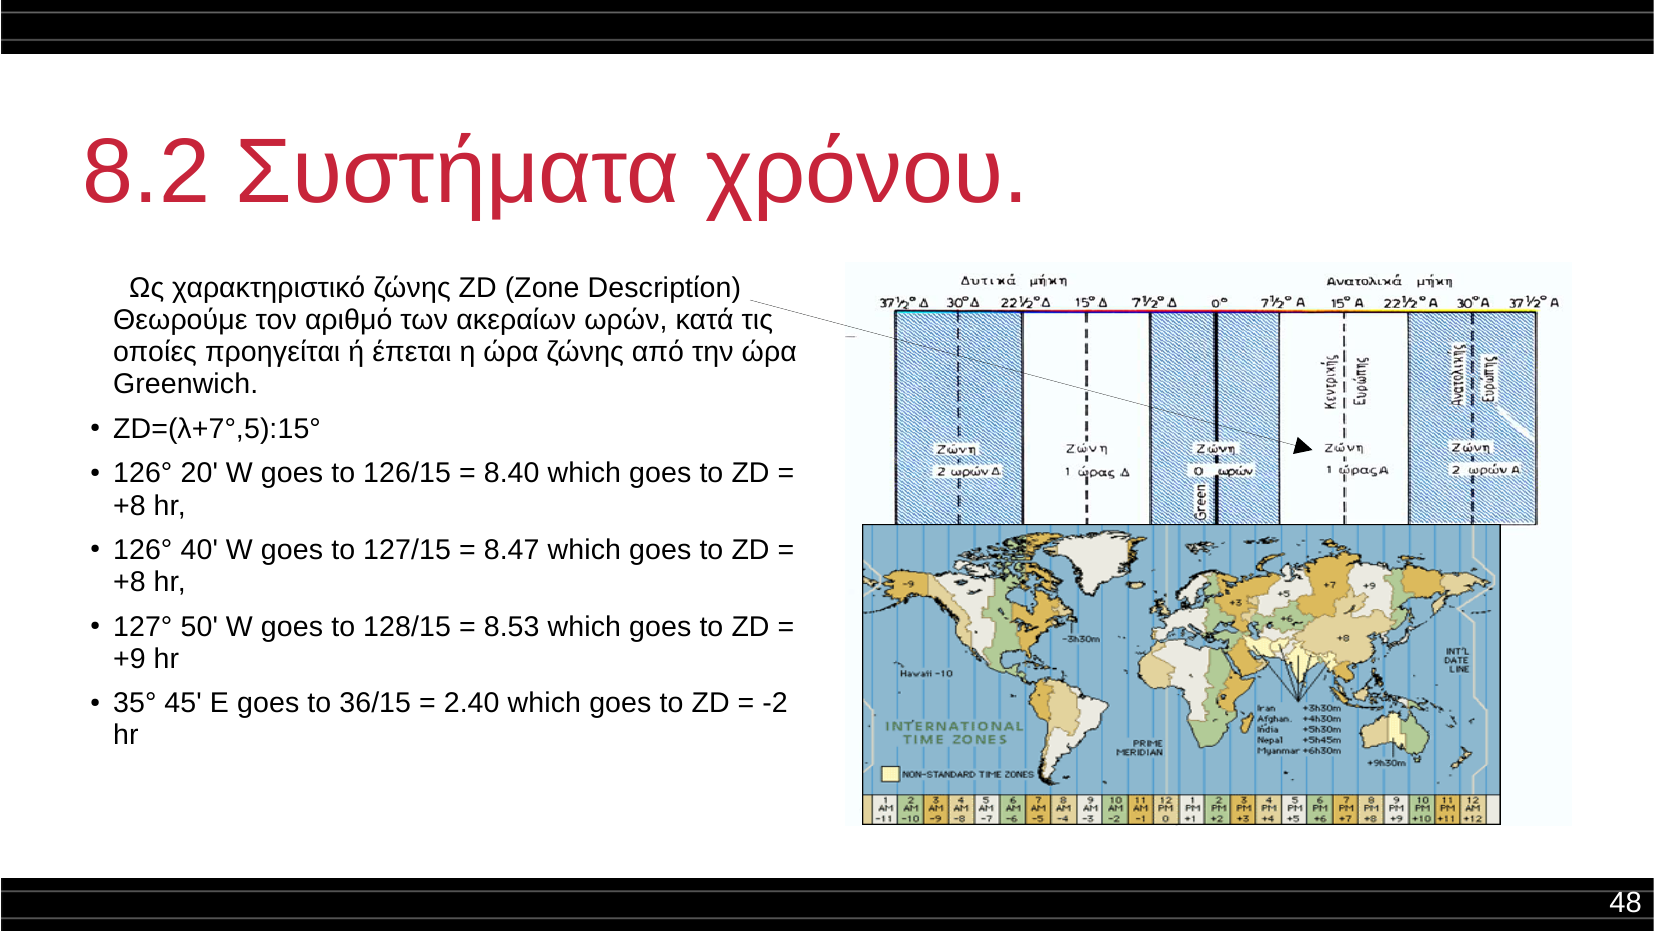

# 8.2 Συστήματα χρόνου.
 Ως χαρακτηριστικό ζώνης ΖD (Zone Descriptίon) Θεωρούμε τον αριθμό των ακεραίων ωρών, κατά τις οποίες προηγείται ή έπεται η ώρα ζώνης από την ώρα Greenwich.
ΖD=(λ+7°,5):15°
126° 20' W goes to 126/15 = 8.40 which goes to ZD = +8 hr,
126° 40' W goes to 127/15 = 8.47 which goes to ZD = +8 hr,
127° 50' W goes to 128/15 = 8.53 which goes to ZD = +9 hr
35° 45' E goes to 36/15 = 2.40 which goes to ZD = -2 hr